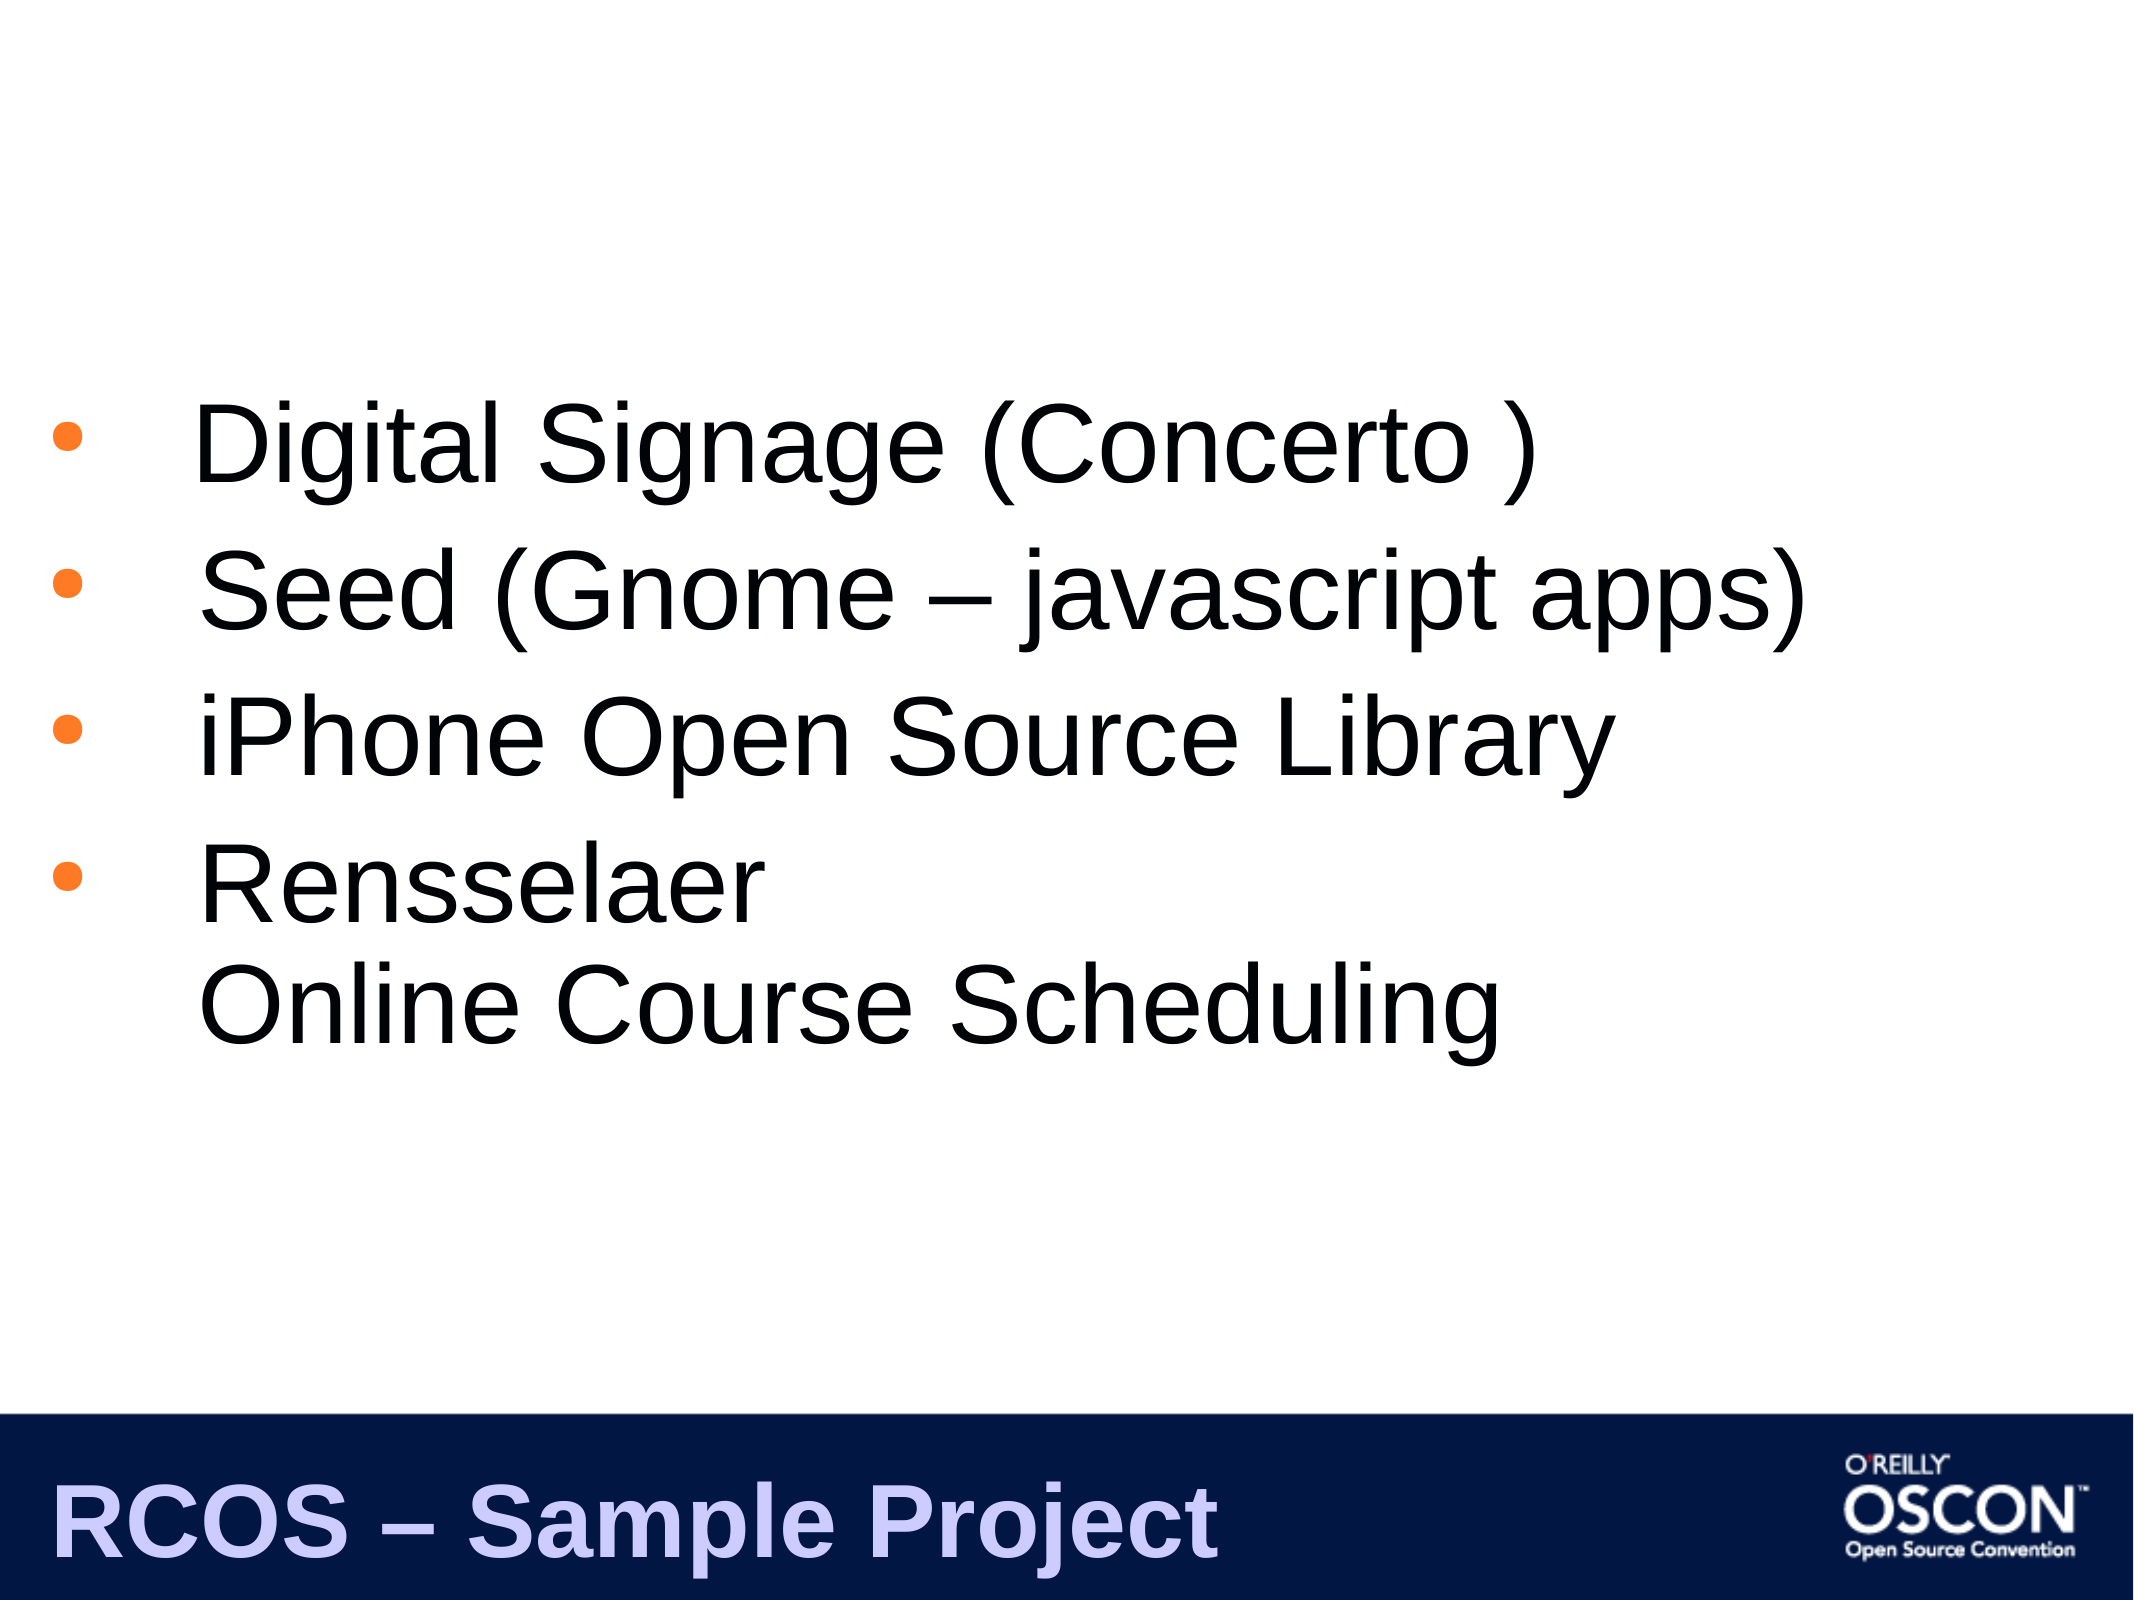

# Digital Signage (Concerto )
 Seed (Gnome – javascript apps)
 iPhone Open Source Library
 Rensselaer
 Online Course Scheduling
RCOS – Sample Project